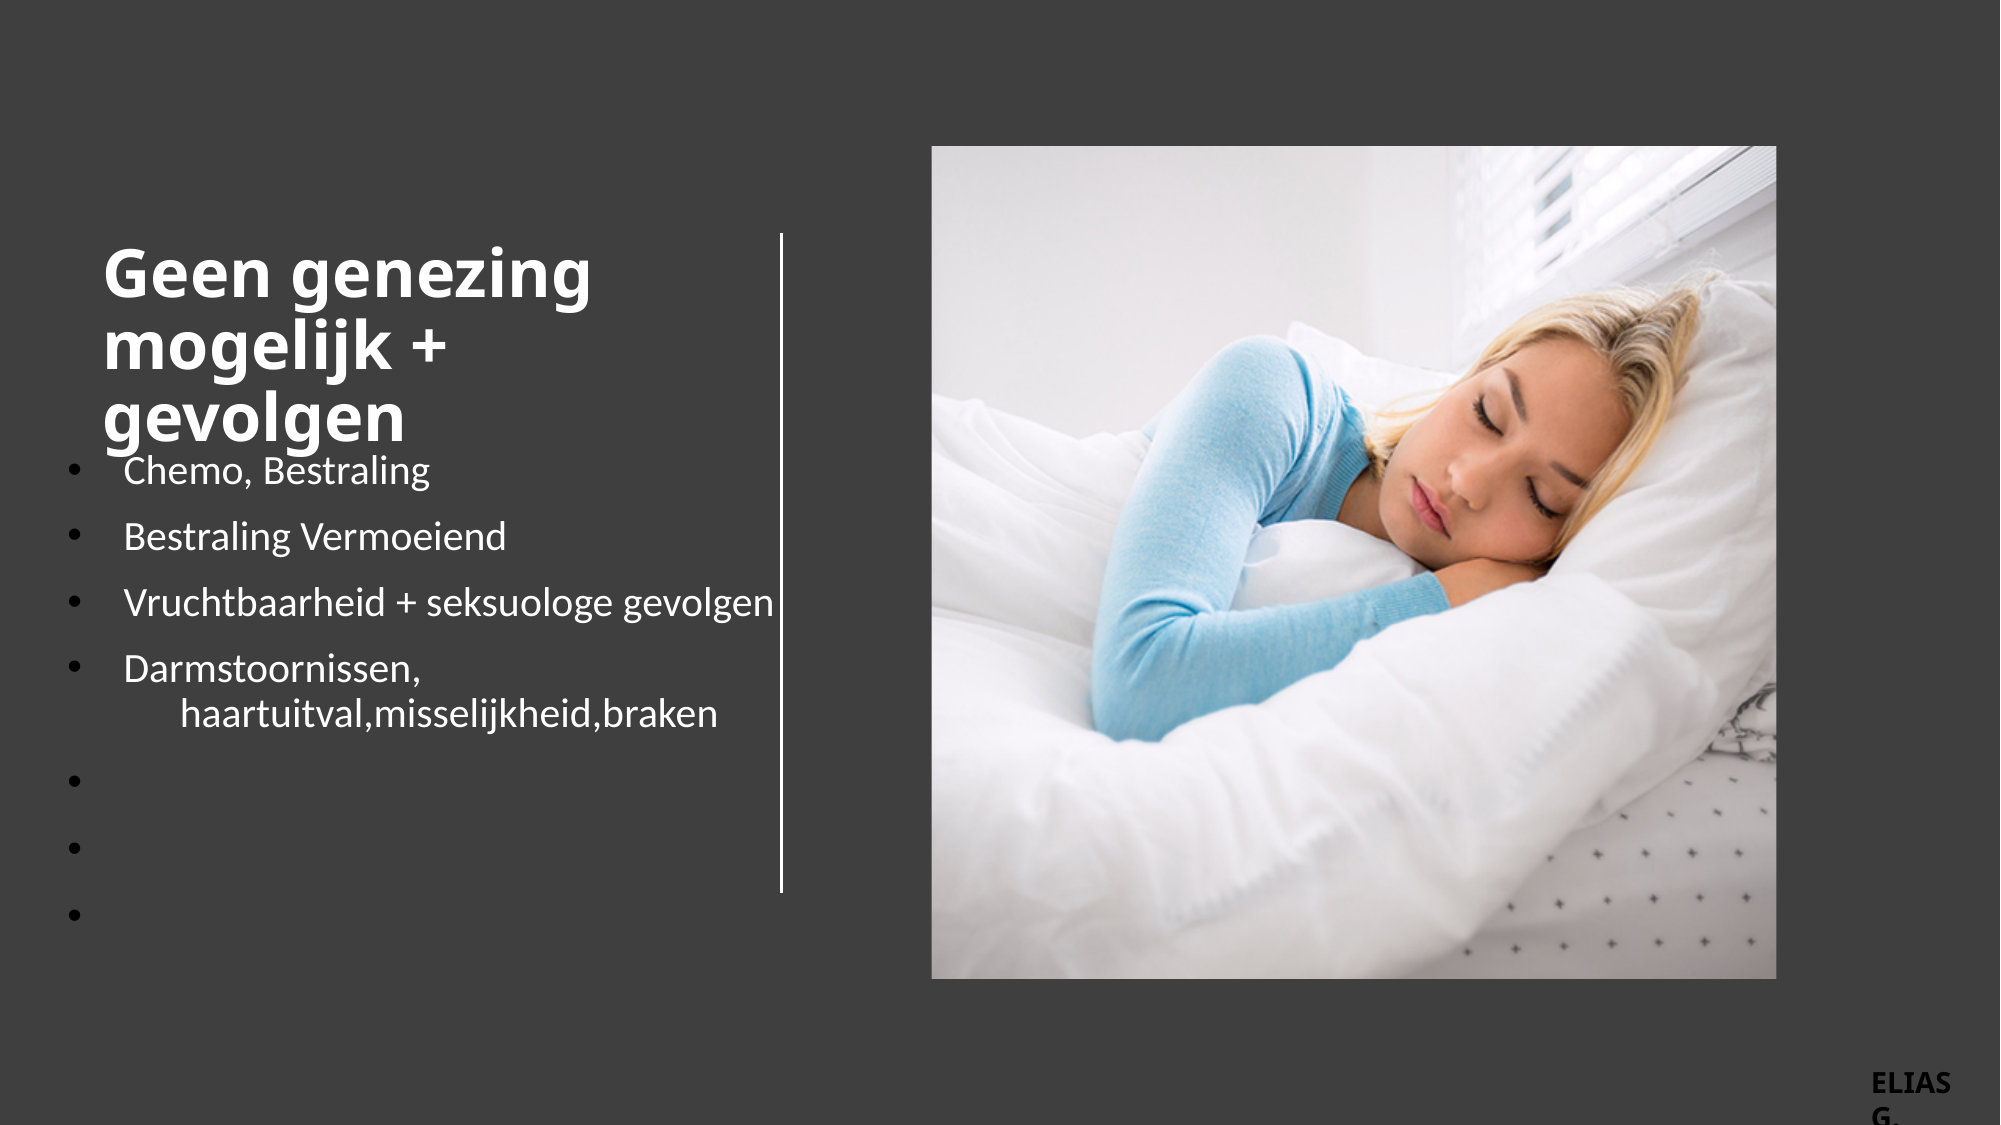

# Geen genezing mogelijk + gevolgen
Chemo, Bestraling
Bestraling Vermoeiend
Vruchtbaarheid + seksuologe gevolgen
Darmstoornissen, haartuitval,misselijkheid,braken
ELIAS G.